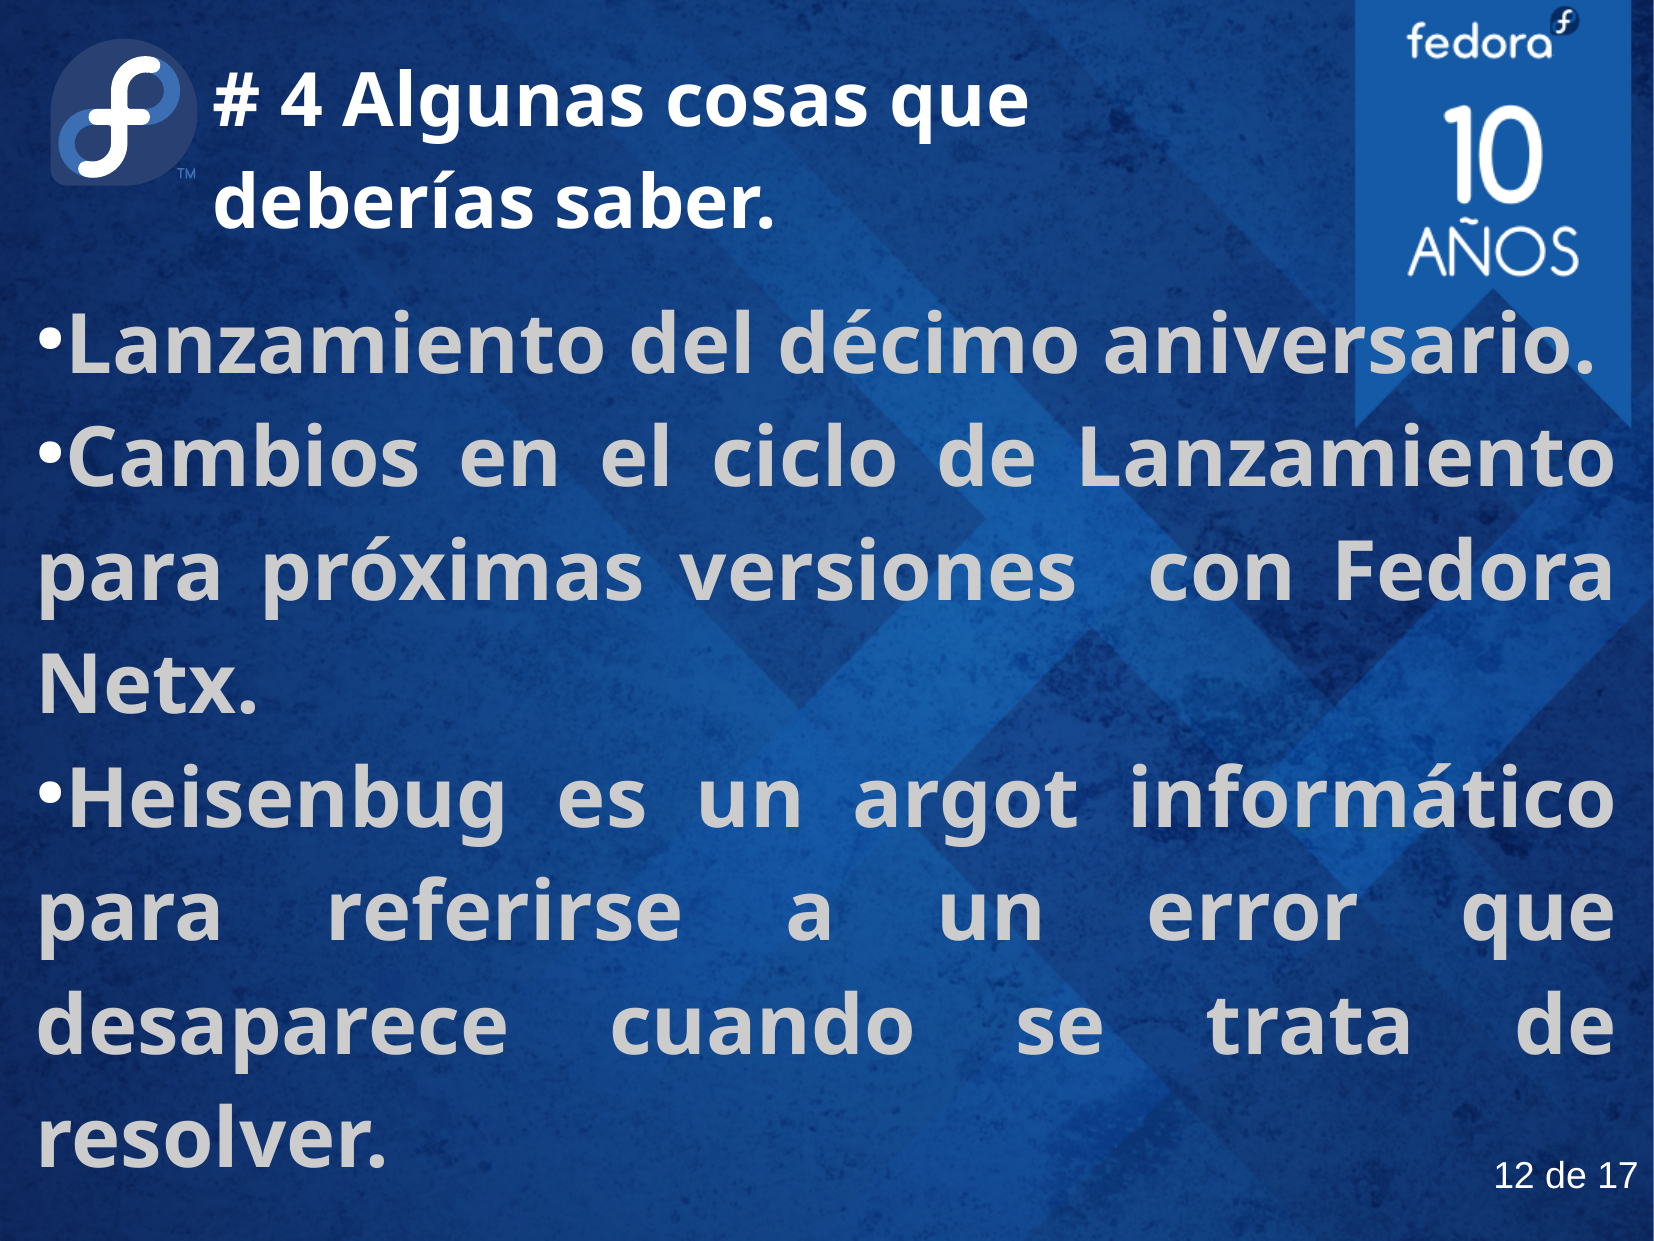

# # 4 Algunas cosas que deberías saber.
Lanzamiento del décimo aniversario.
Cambios en el ciclo de Lanzamiento para próximas versiones con Fedora Netx.
Heisenbug es un argot informático para referirse a un error que desaparece cuando se trata de resolver.
 de 17